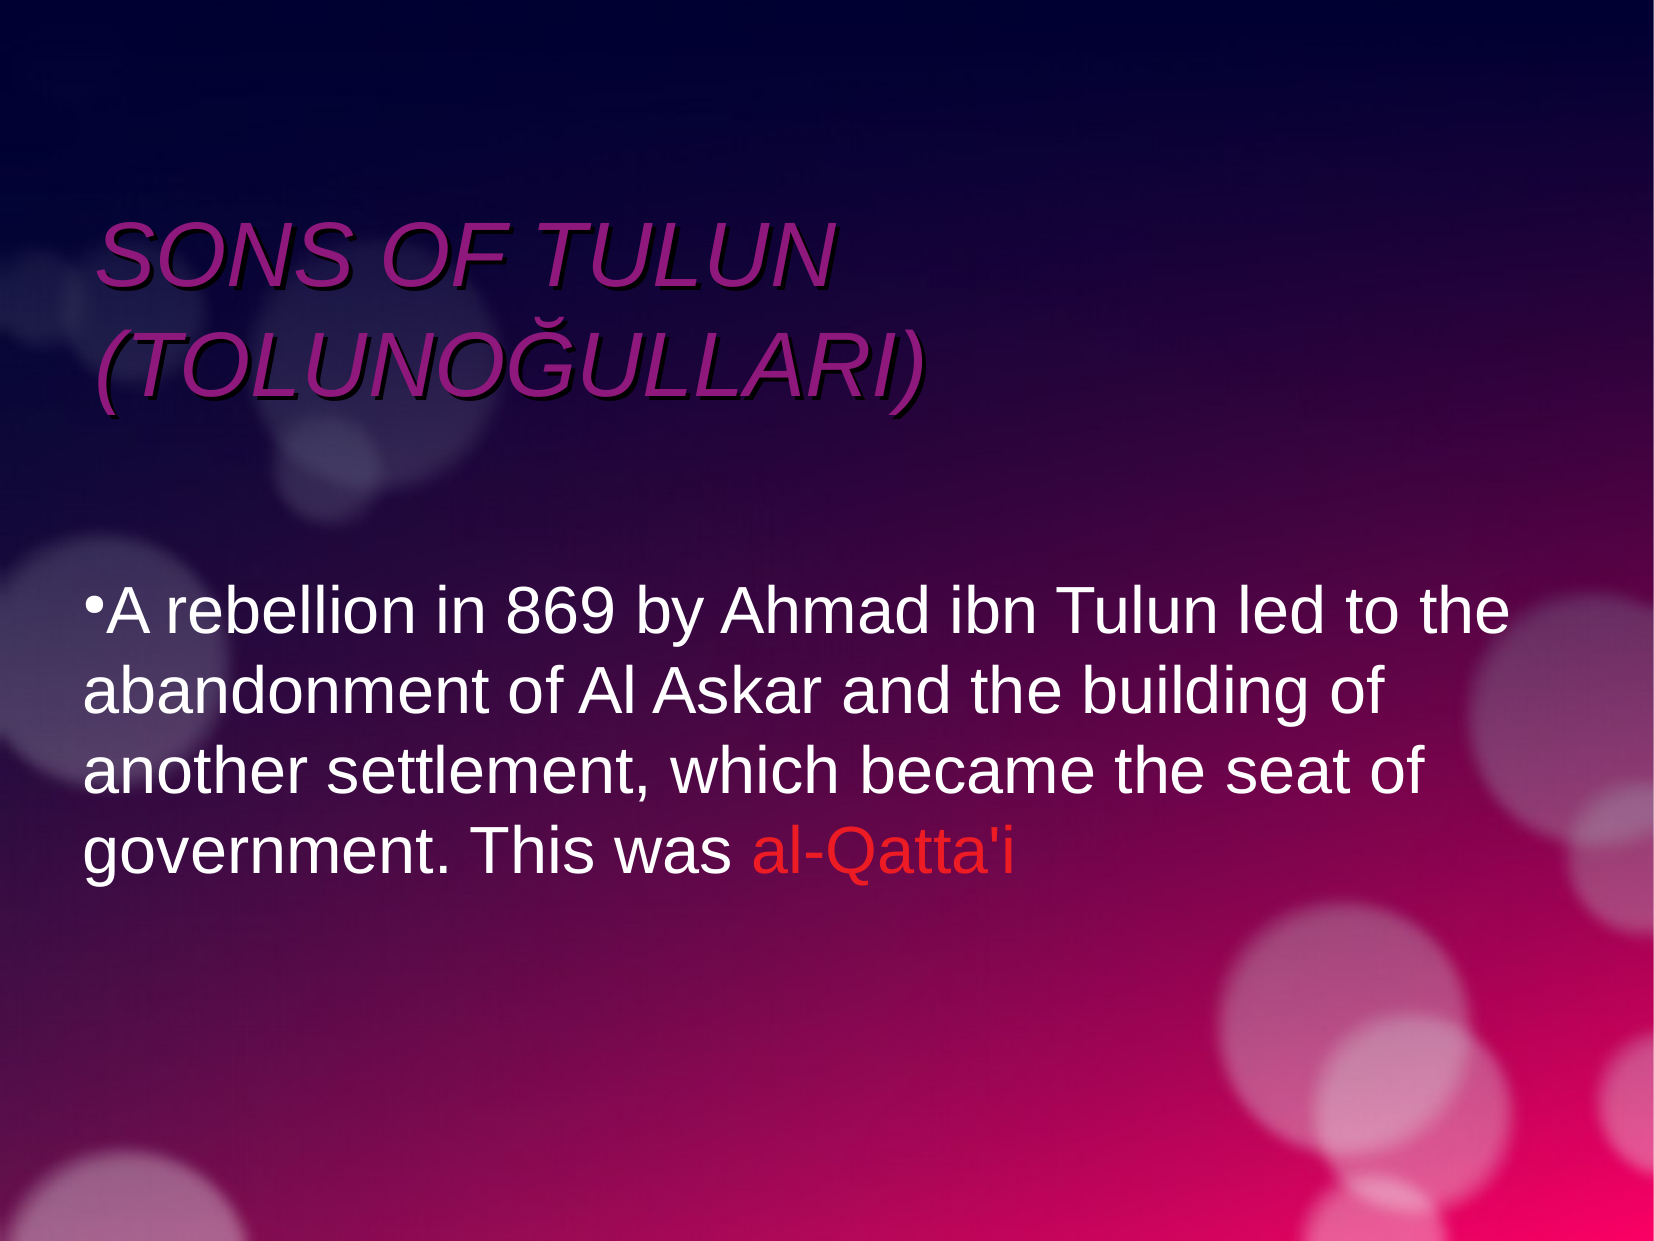

# SONS OF TULUN (TOLUNOĞULLARI)
A rebellion in 869 by Ahmad ibn Tulun led to the abandonment of Al Askar and the building of another settlement, which became the seat of government. This was al-Qatta'i